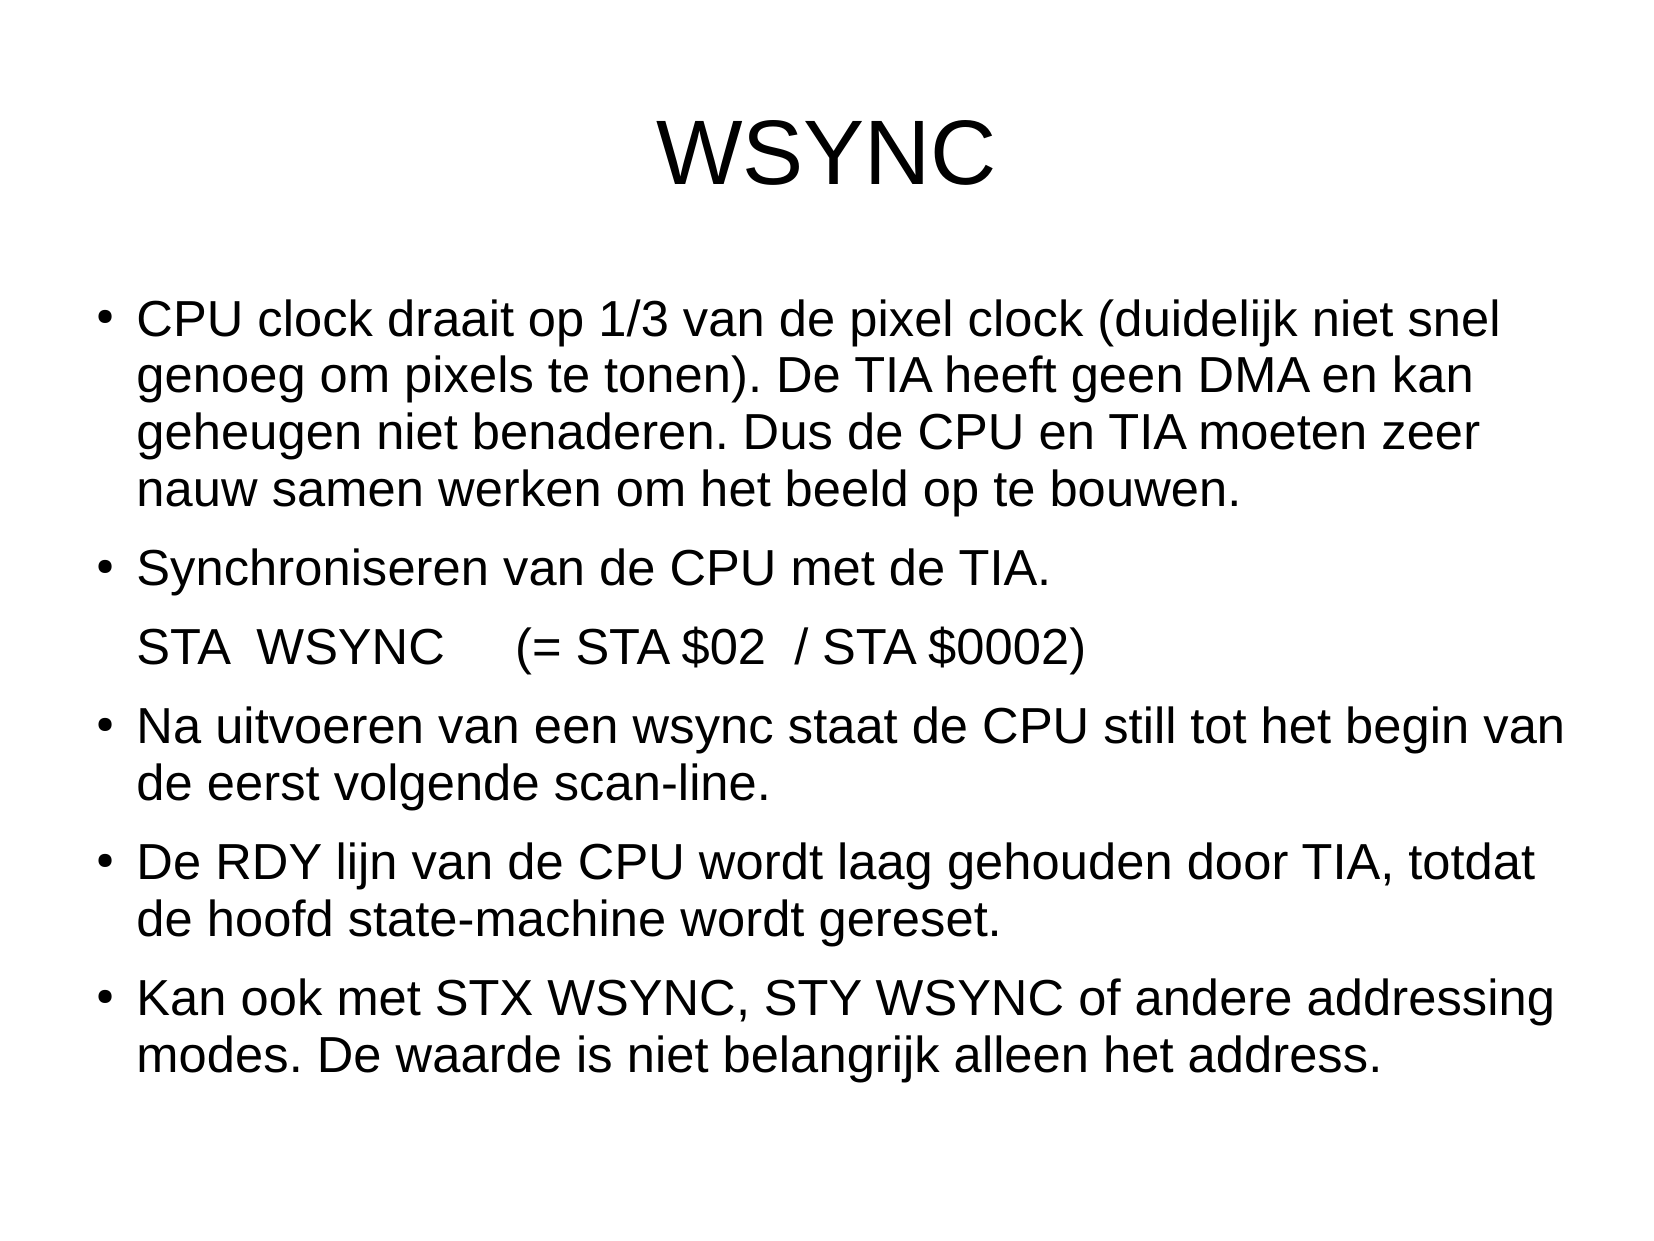

# WSYNC
CPU clock draait op 1/3 van de pixel clock (duidelijk niet snel genoeg om pixels te tonen). De TIA heeft geen DMA en kan geheugen niet benaderen. Dus de CPU en TIA moeten zeer nauw samen werken om het beeld op te bouwen.
Synchroniseren van de CPU met de TIA.
STA WSYNC (= STA $02 / STA $0002)
Na uitvoeren van een wsync staat de CPU still tot het begin van de eerst volgende scan-line.
De RDY lijn van de CPU wordt laag gehouden door TIA, totdat de hoofd state-machine wordt gereset.
Kan ook met STX WSYNC, STY WSYNC of andere addressing modes. De waarde is niet belangrijk alleen het address.